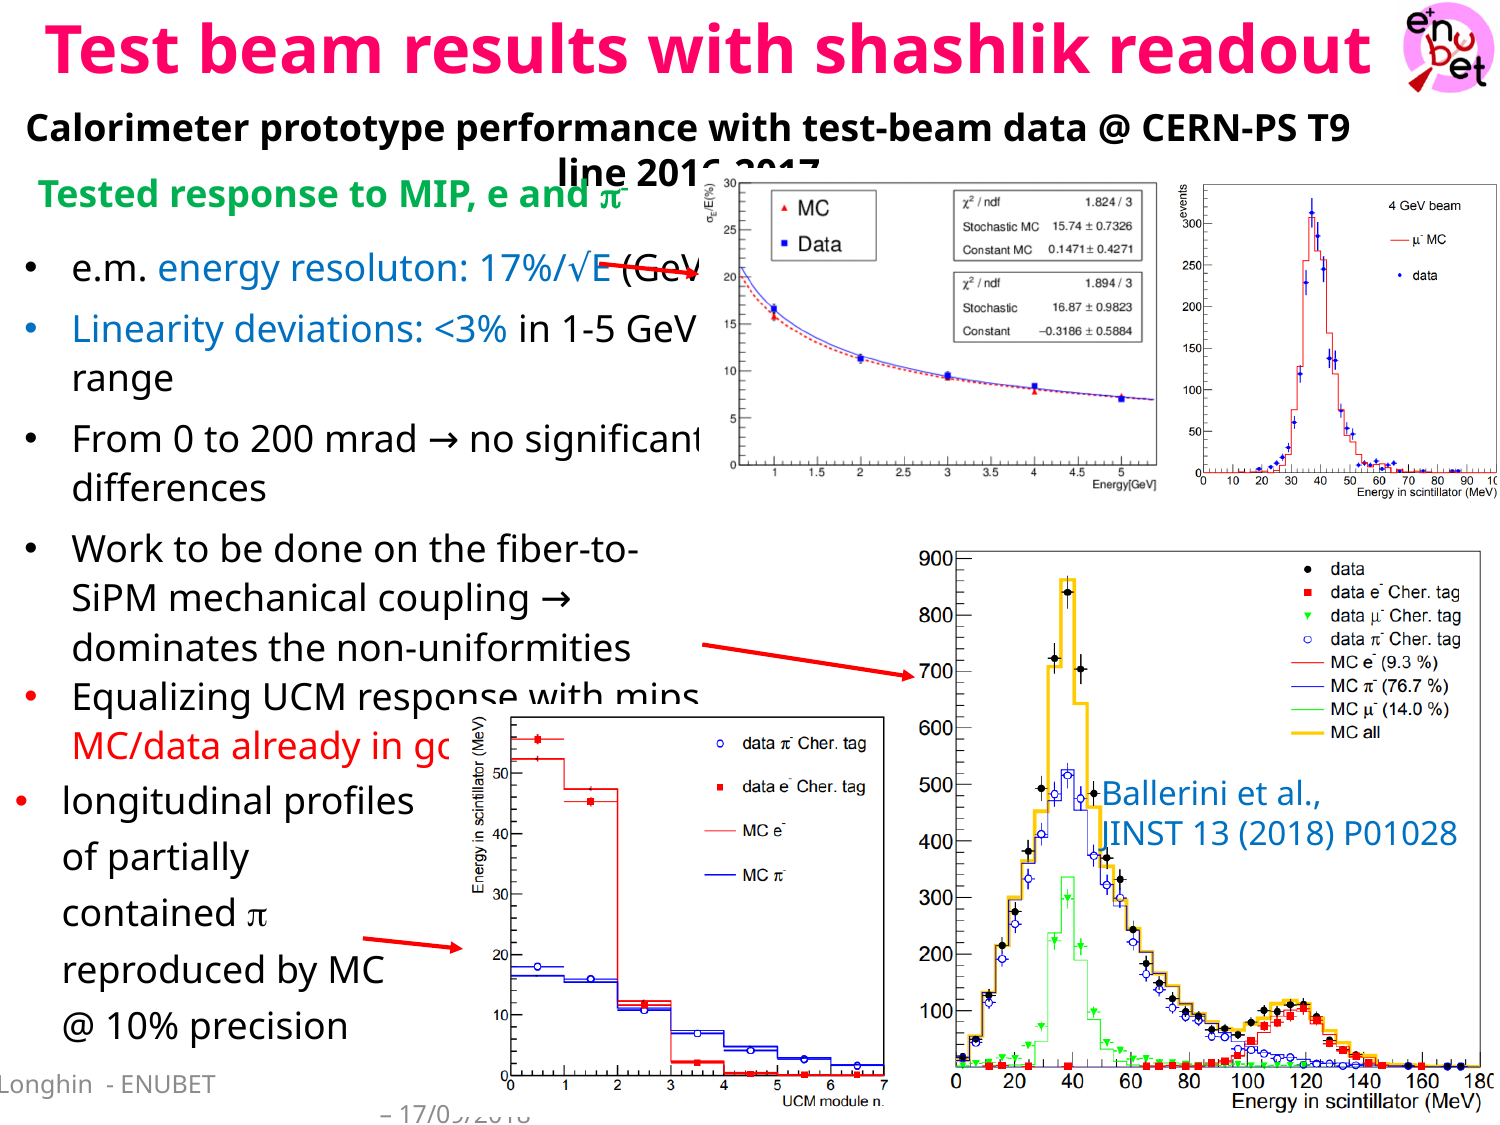

Test beam results with shashlik readout
Calorimeter prototype performance with test-beam data @ CERN-PS T9 line 2016-2017
Tested response to MIP, e and p-
e.m. energy resoluton: 17%/√E (GeV)
Linearity deviations: <3% in 1-5 GeV range
From 0 to 200 mrad → no significant differences
Work to be done on the fiber-to-SiPM mechanical coupling → dominates the non-uniformities
Equalizing UCM response with mips MC/data already in good agreement
longitudinal profiles of partially contained π reproduced by MC @ 10% precision
Ballerini et al.,
JINST 13 (2018) P01028